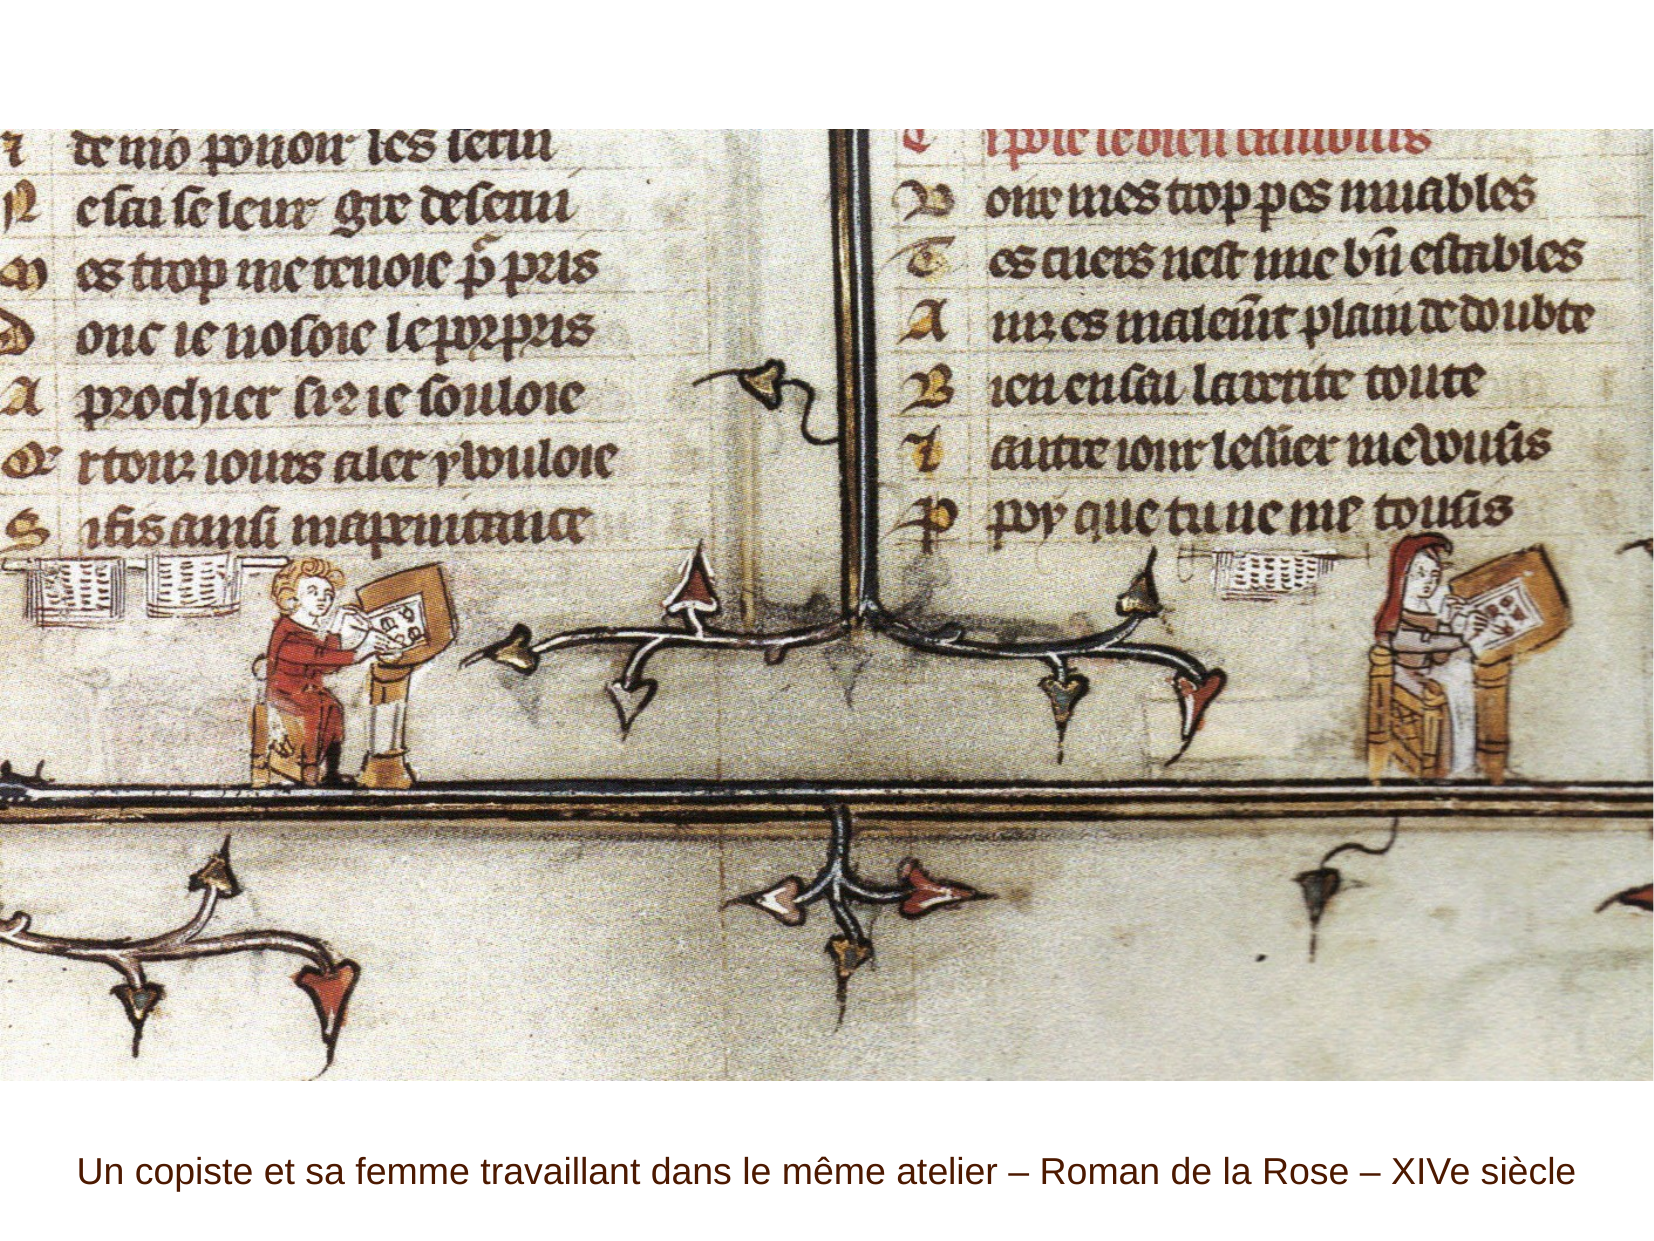

#
Un copiste et sa femme travaillant dans le même atelier – Roman de la Rose – XIVe siècle